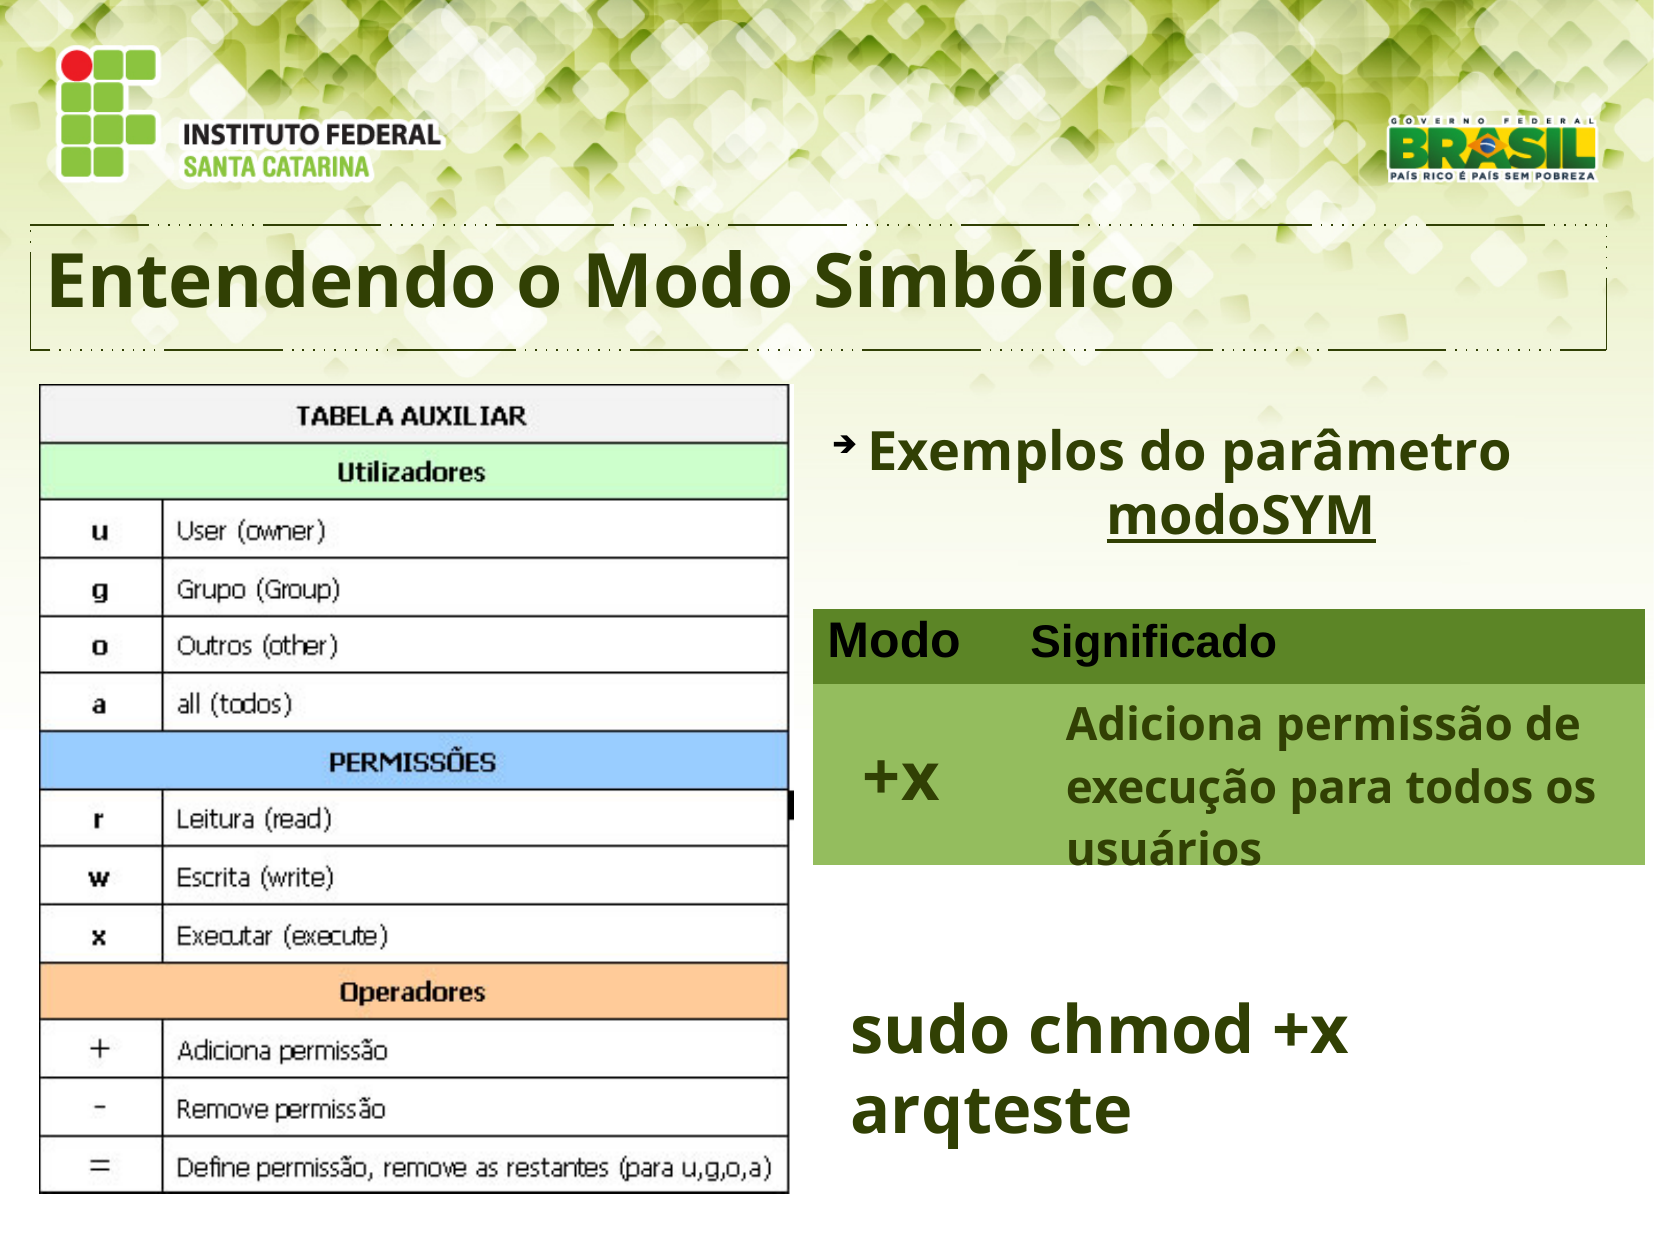

Entendendo o Modo Simbólico
Exemplos do parâmetro
modoSYM
| Modo | Significado |
| --- | --- |
| +x | Adiciona permissão de execução para todos os usuários |
sudo chmod +x arqteste